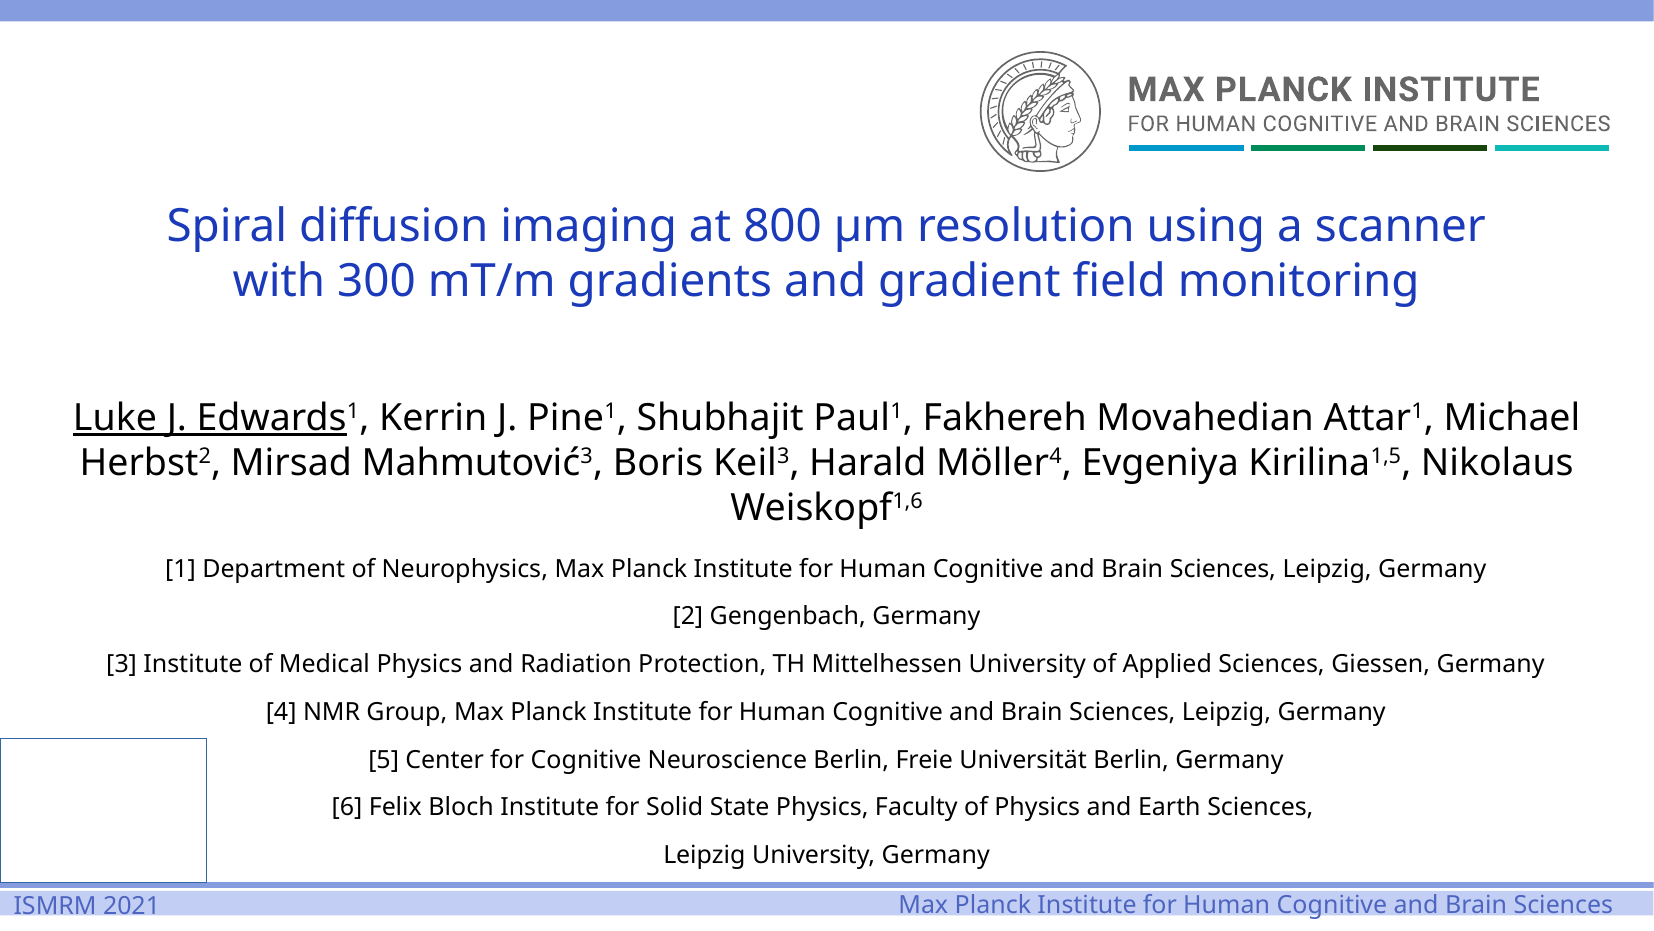

# Spiral diffusion imaging at 800 µm resolution using a scanner with 300 mT/m gradients and gradient field monitoring
Luke J. Edwards1, Kerrin J. Pine1, Shubhajit Paul1, Fakhereh Movahedian Attar1, Michael Herbst2, Mirsad Mahmutović3, Boris Keil3, Harald Möller4, Evgeniya Kirilina1,5, Nikolaus Weiskopf1,6
[1] Department of Neurophysics, Max Planck Institute for Human Cognitive and Brain Sciences, Leipzig, Germany
[2] Gengenbach, Germany
[3] Institute of Medical Physics and Radiation Protection, TH Mittelhessen University of Applied Sciences, Giessen, Germany
[4] NMR Group, Max Planck Institute for Human Cognitive and Brain Sciences, Leipzig, Germany
[5] Center for Cognitive Neuroscience Berlin, Freie Universität Berlin, Germany
[6] Felix Bloch Institute for Solid State Physics, Faculty of Physics and Earth Sciences,
Leipzig University, Germany